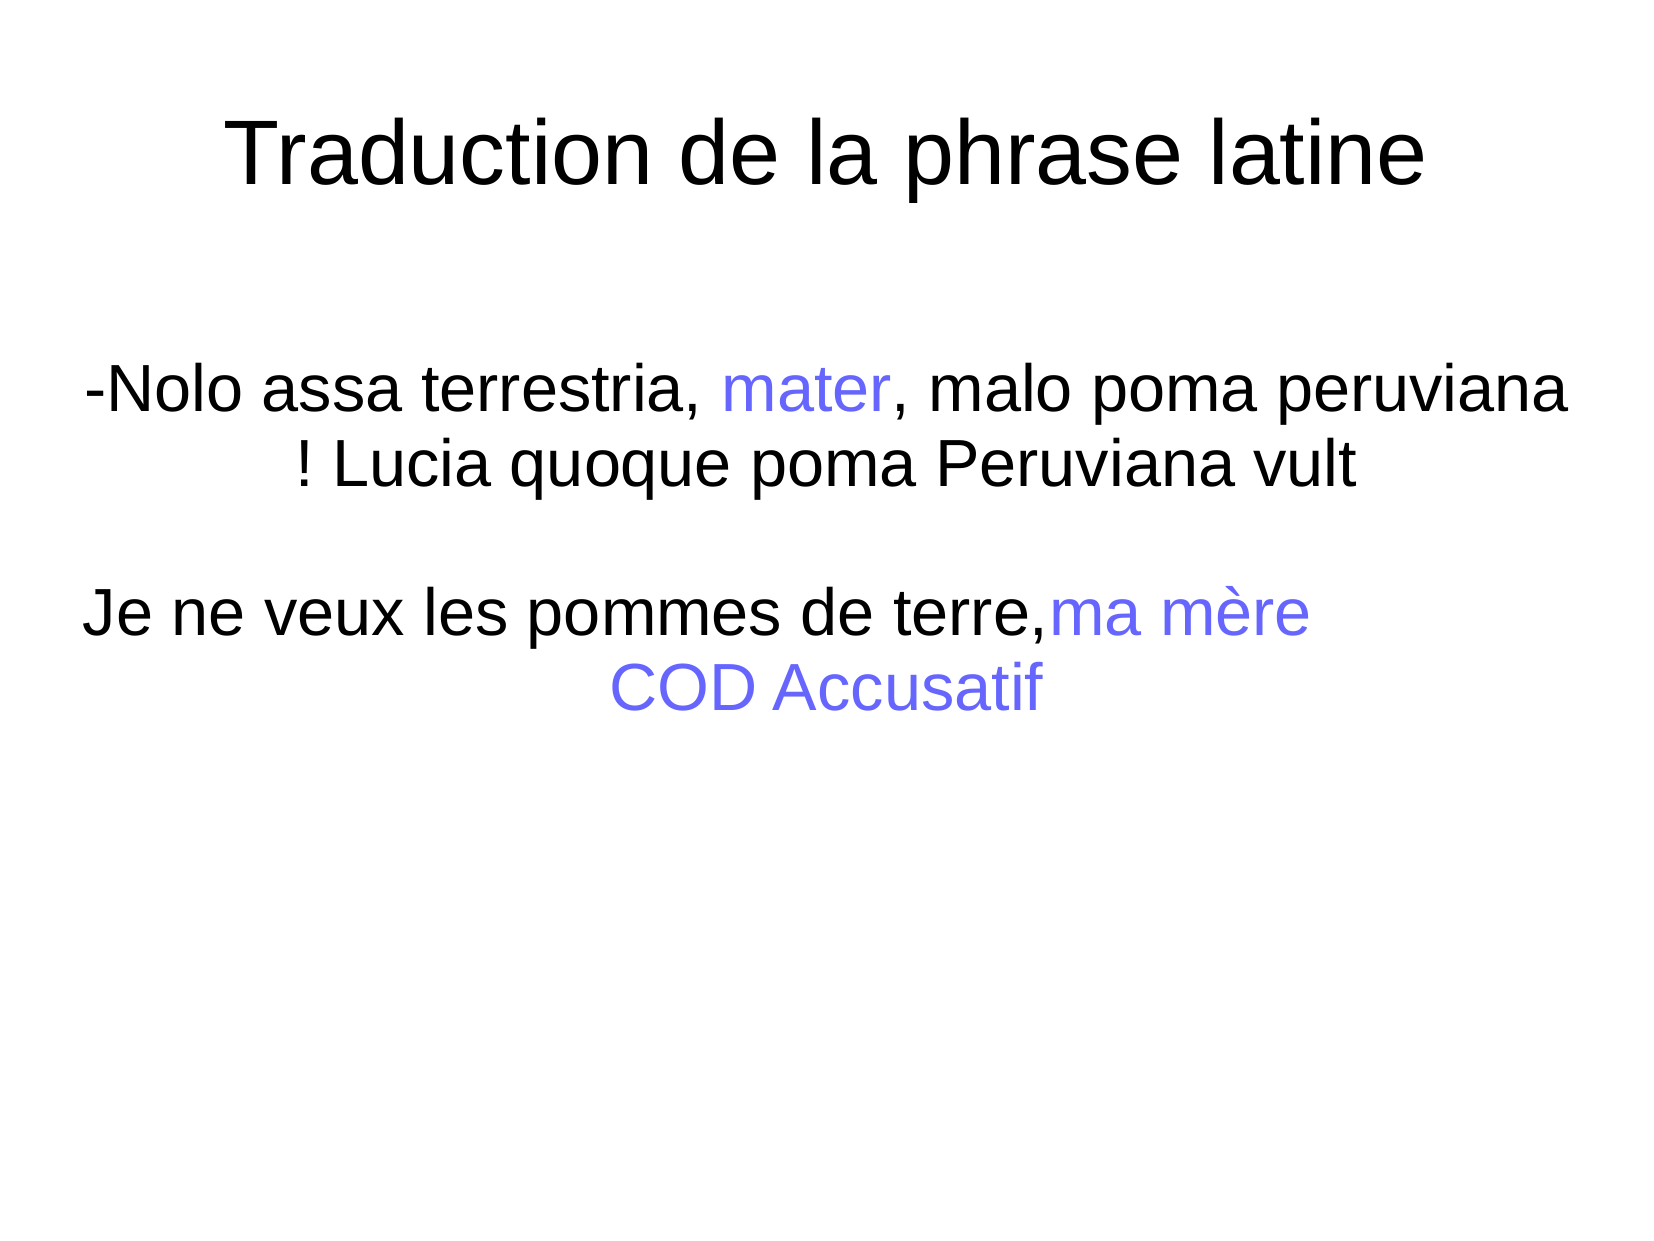

# Traduction de la phrase latine
-Nolo assa terrestria, mater, malo poma peruviana ! Lucia quoque poma Peruviana vult
Je ne veux les pommes de terre,ma mère
COD Accusatif